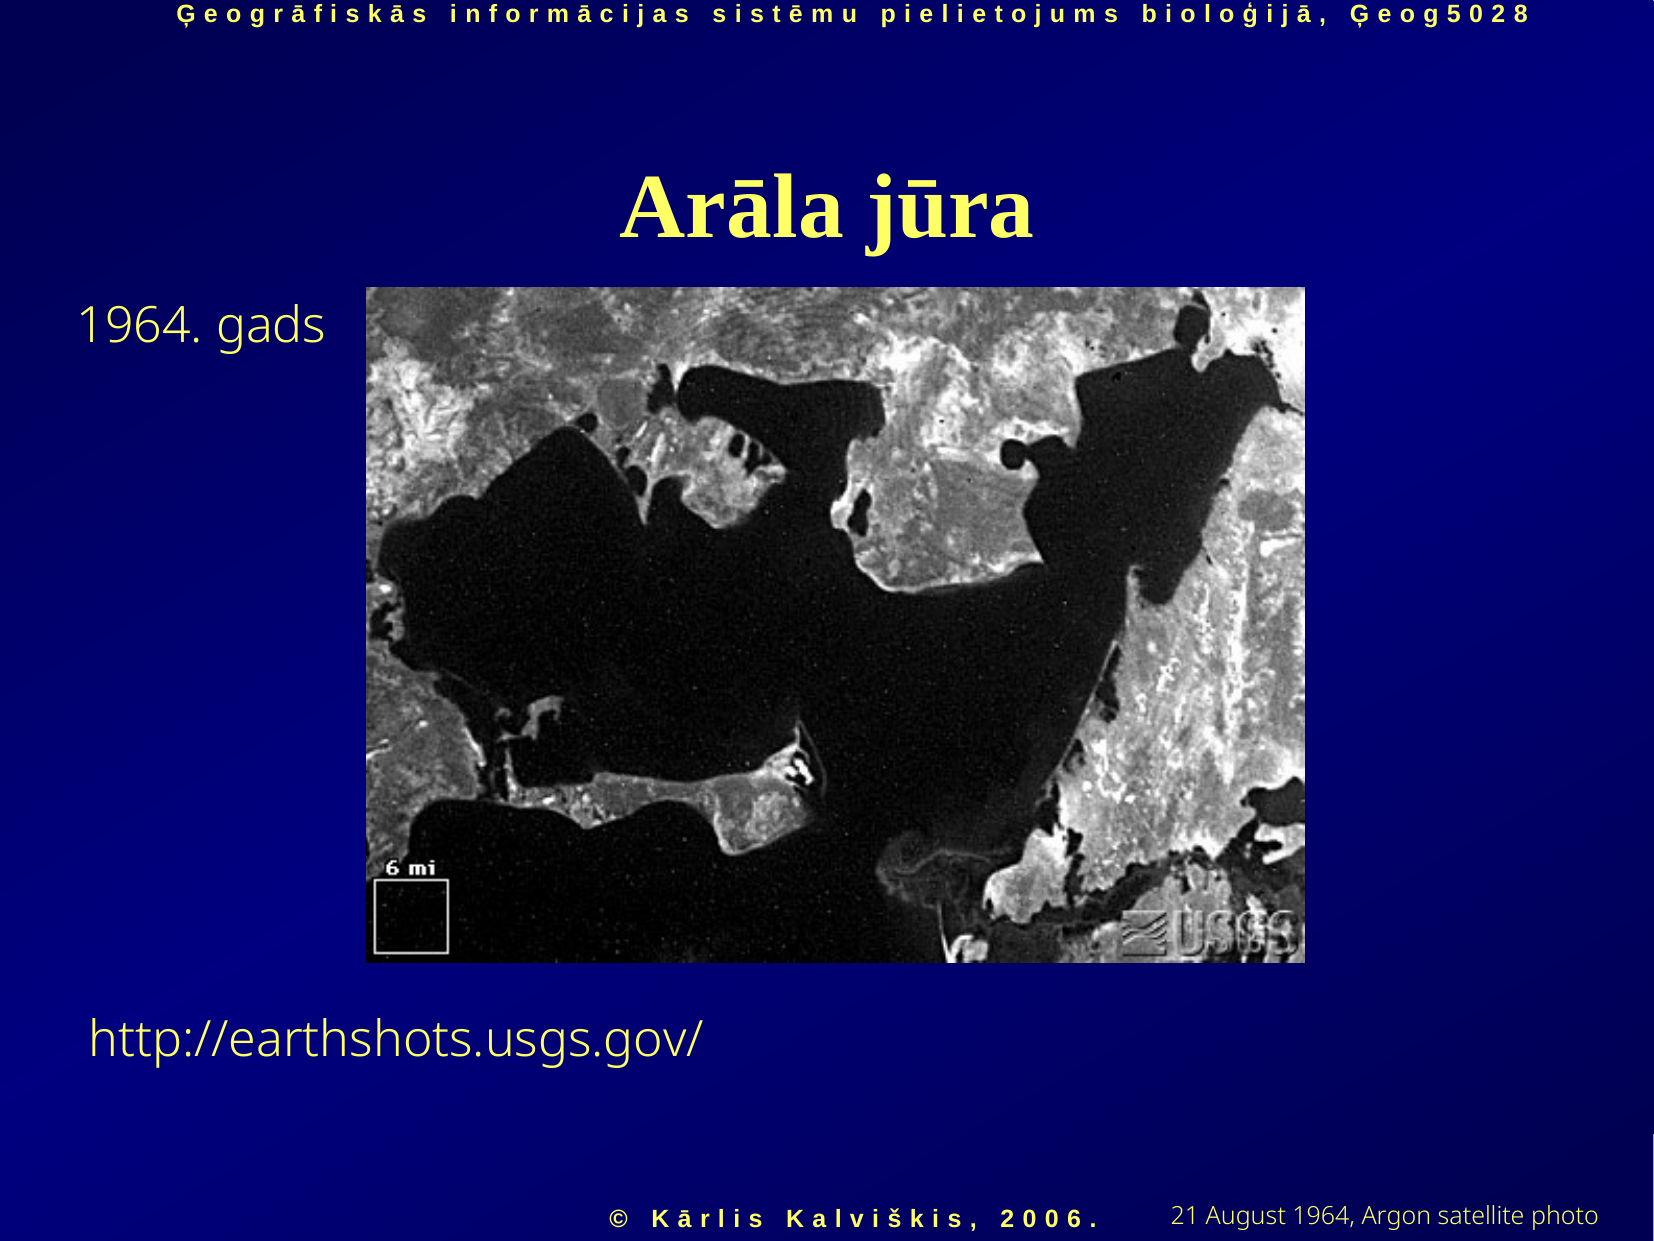

# Arāla jūra
1964. gads
http://earthshots.usgs.gov/
21 August 1964, Argon satellite photo